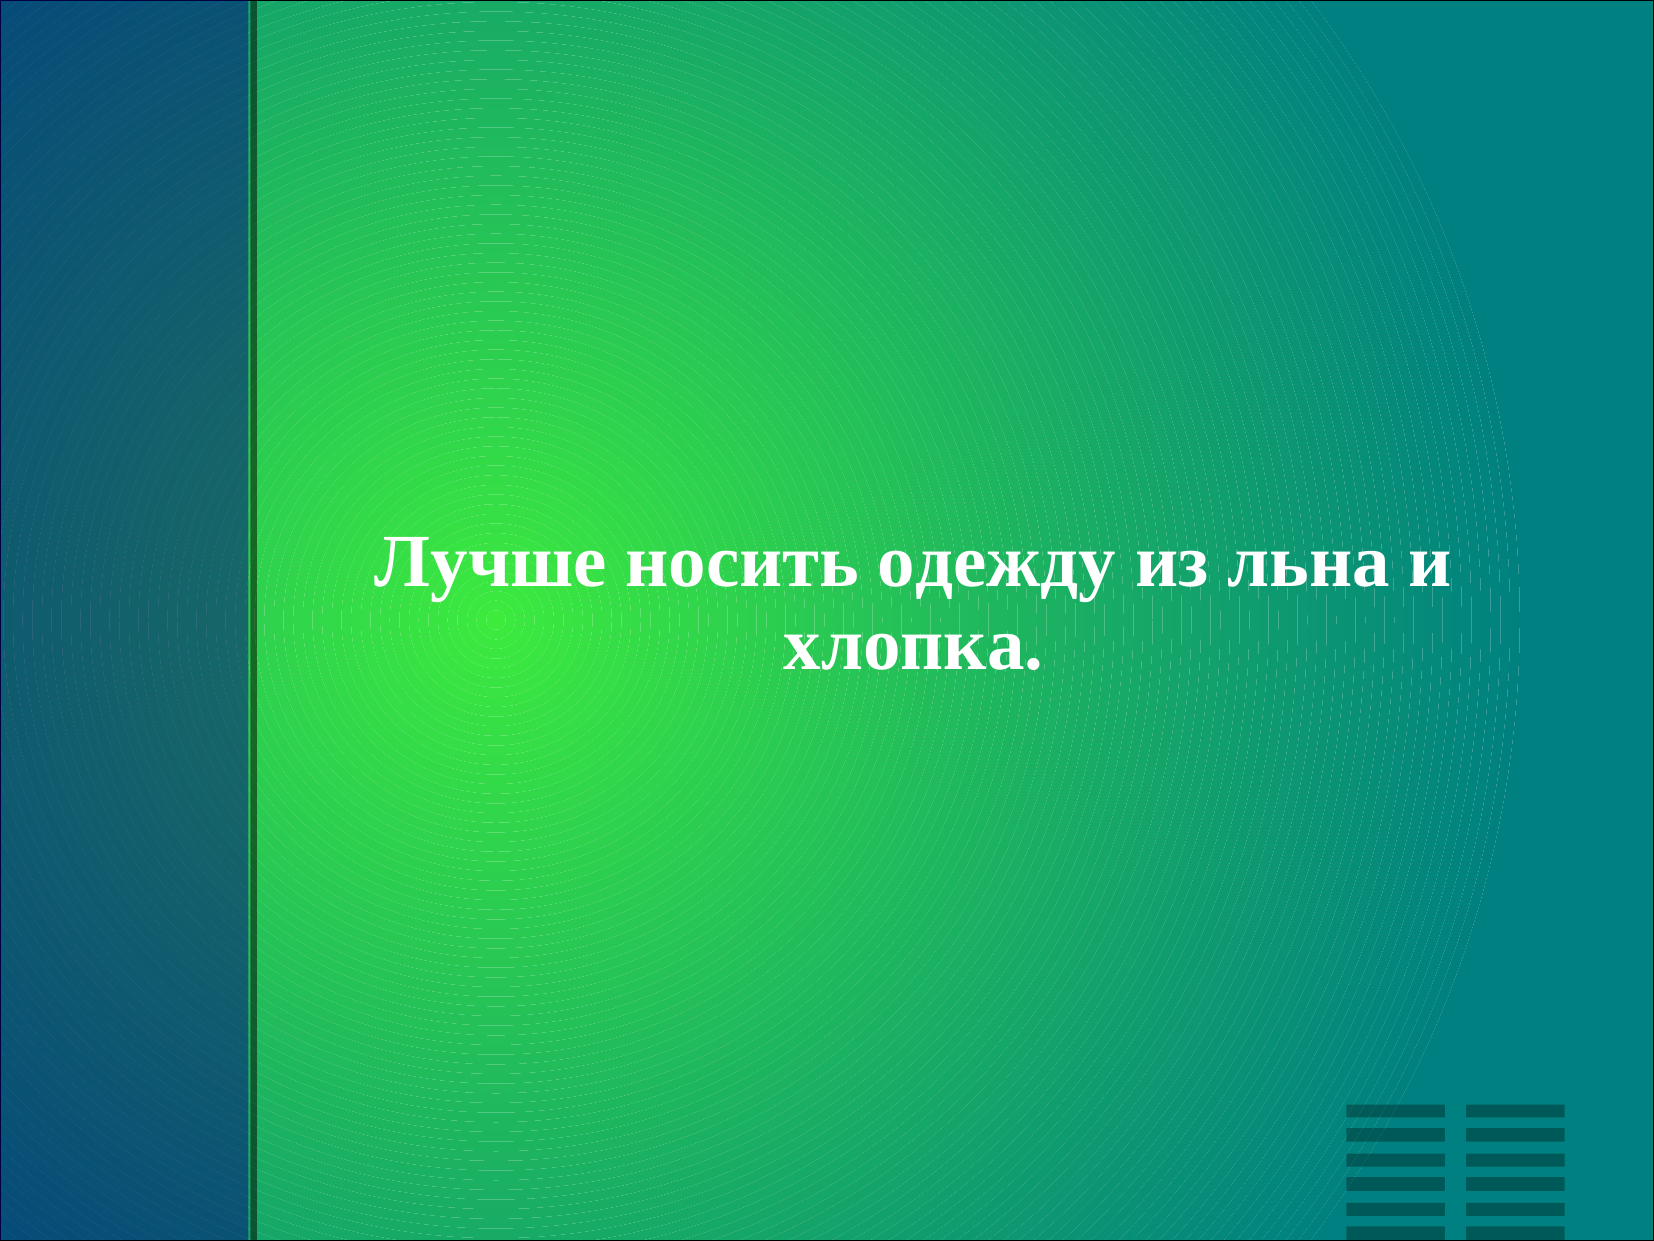

# Лучше носить одежду из льна и хлопка.